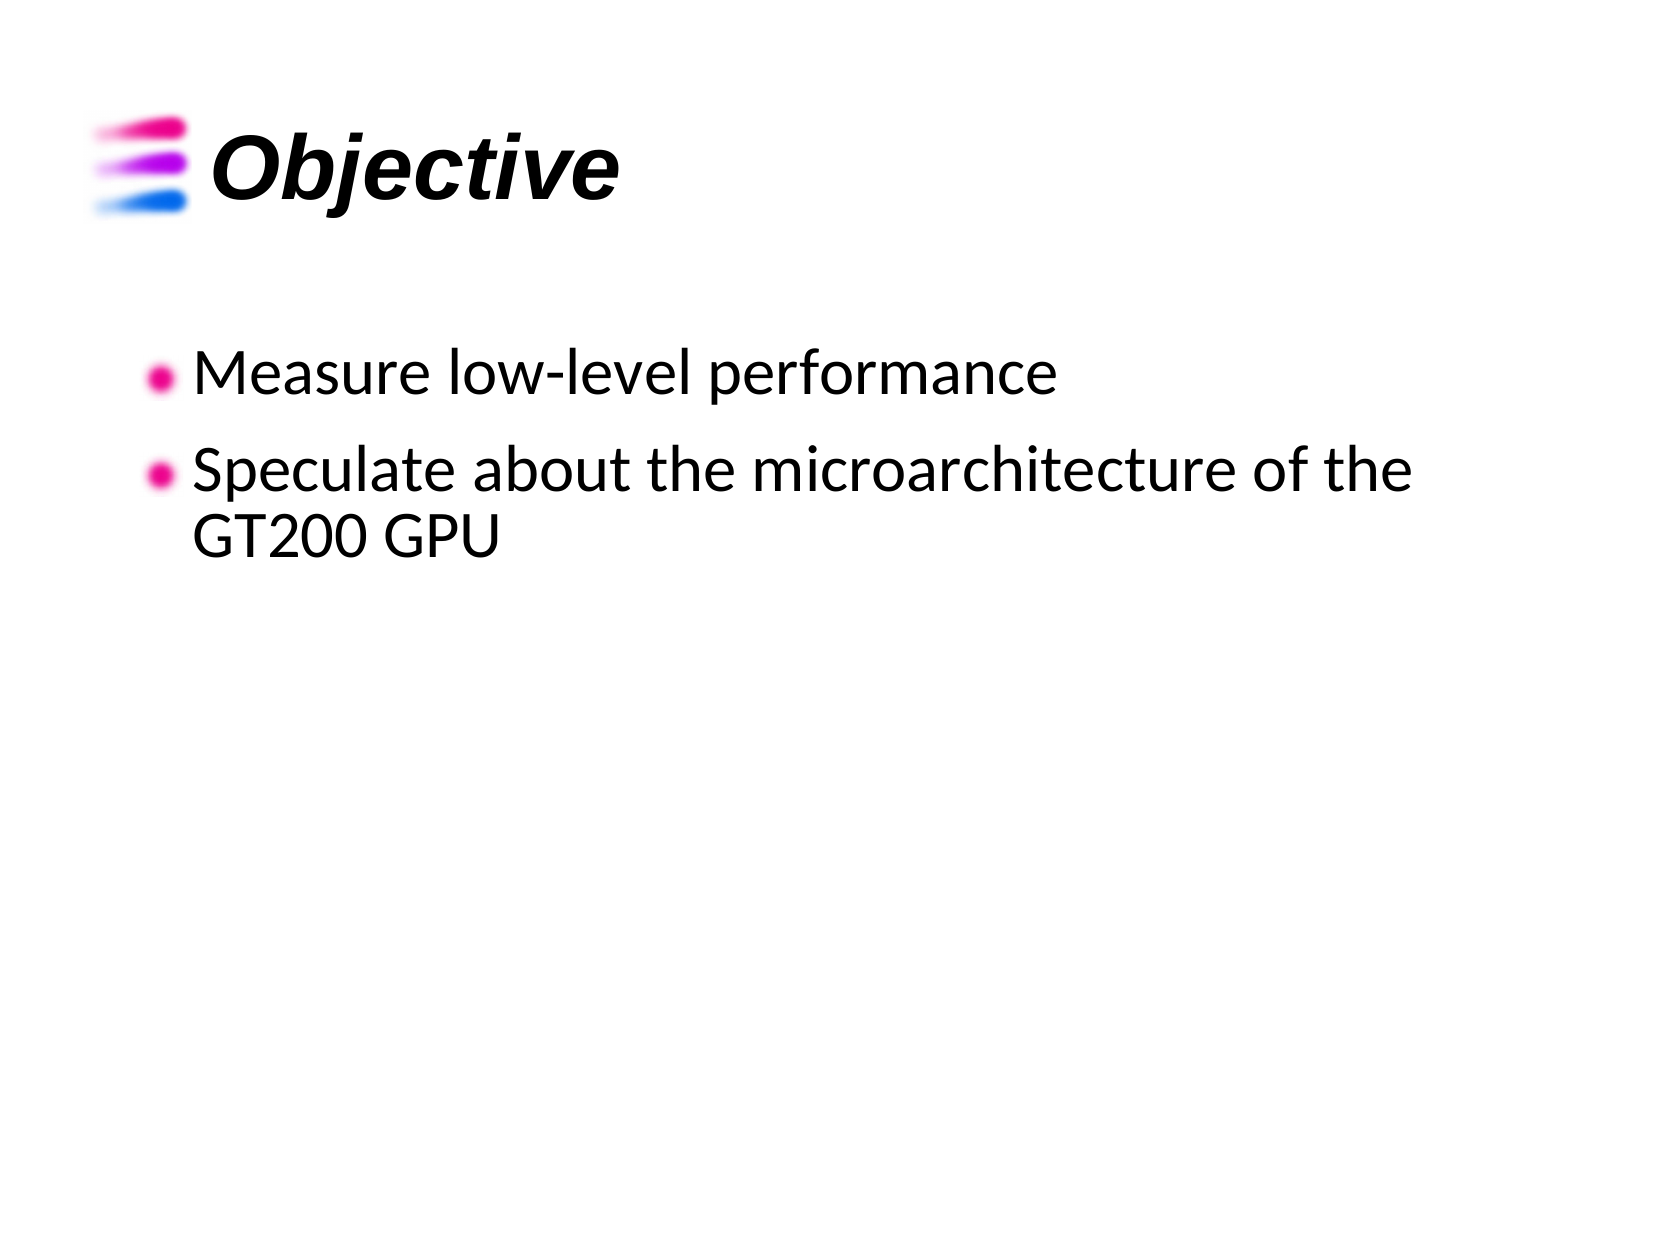

# Objective
Measure low-level performance
Speculate about the microarchitecture of the GT200 GPU